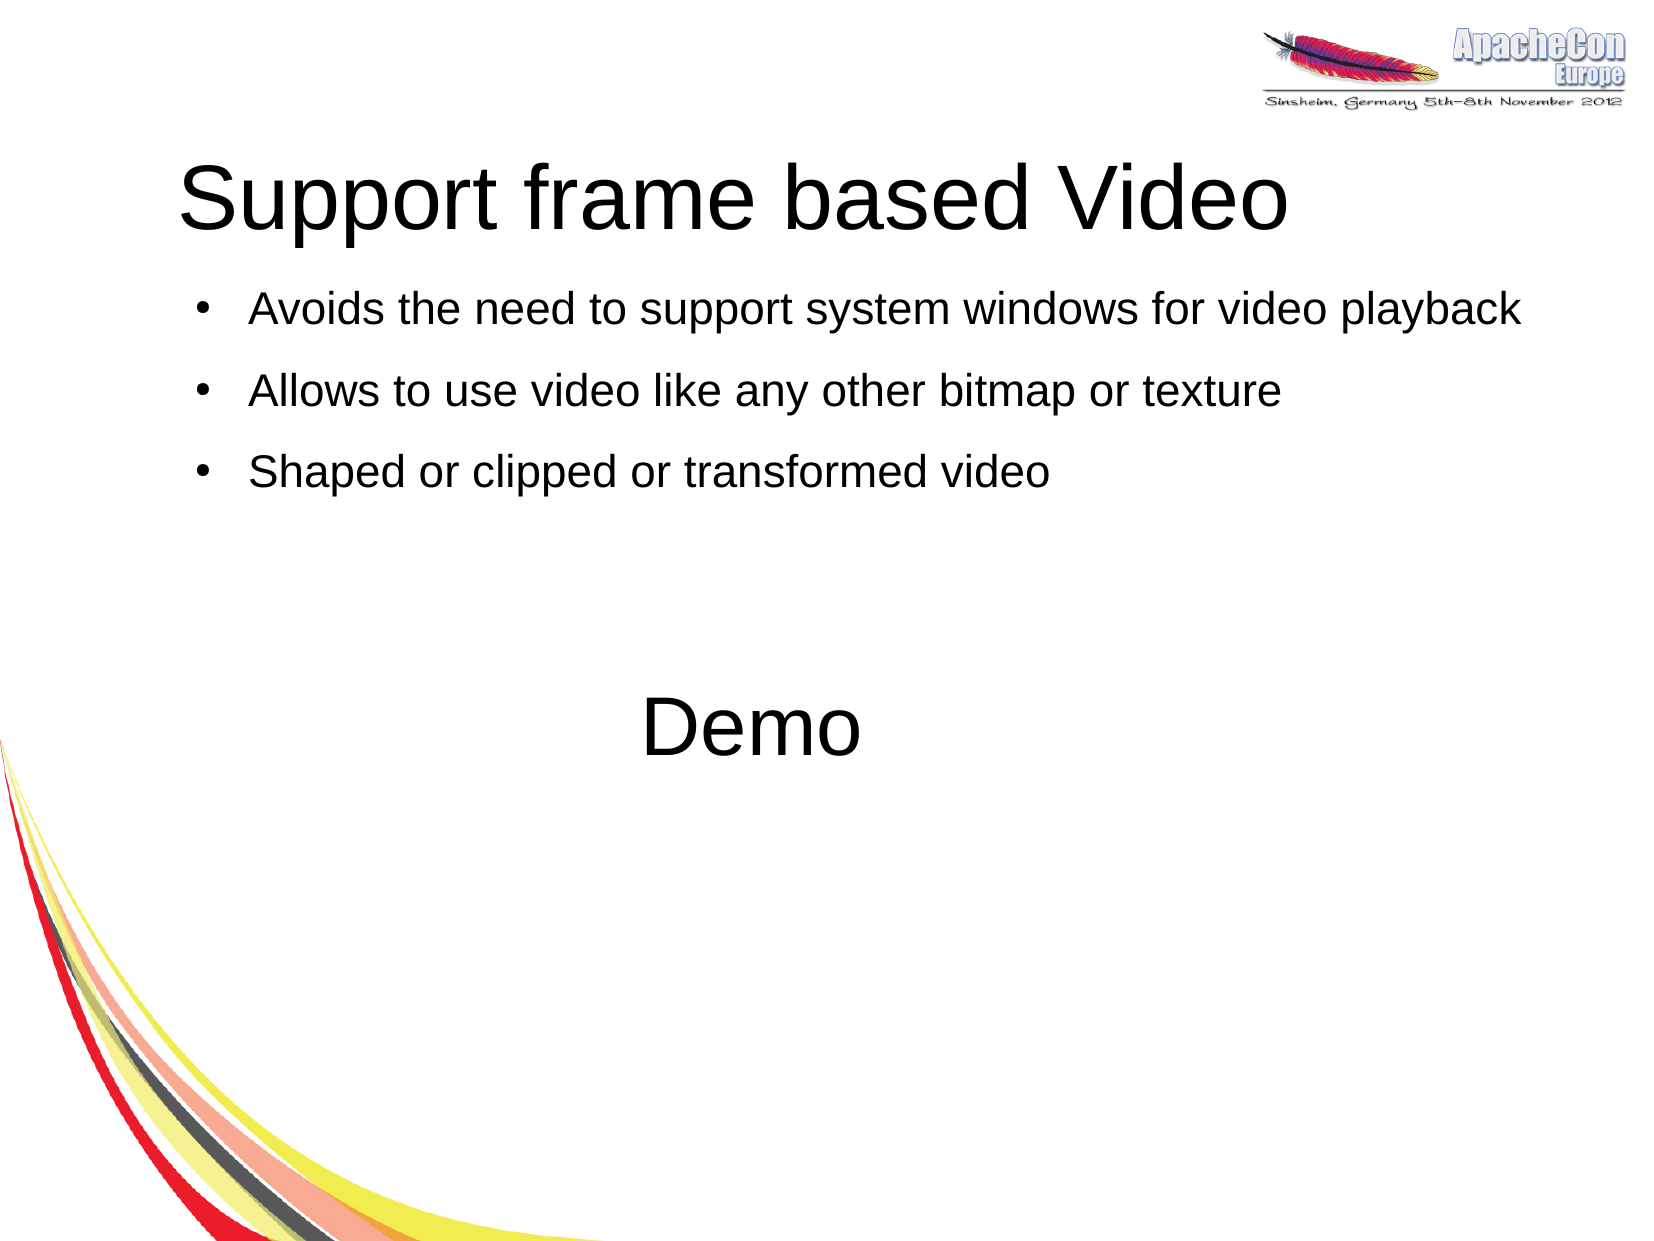

# Support frame based Video
Avoids the need to support system windows for video playback
Allows to use video like any other bitmap or texture
Shaped or clipped or transformed video
Demo